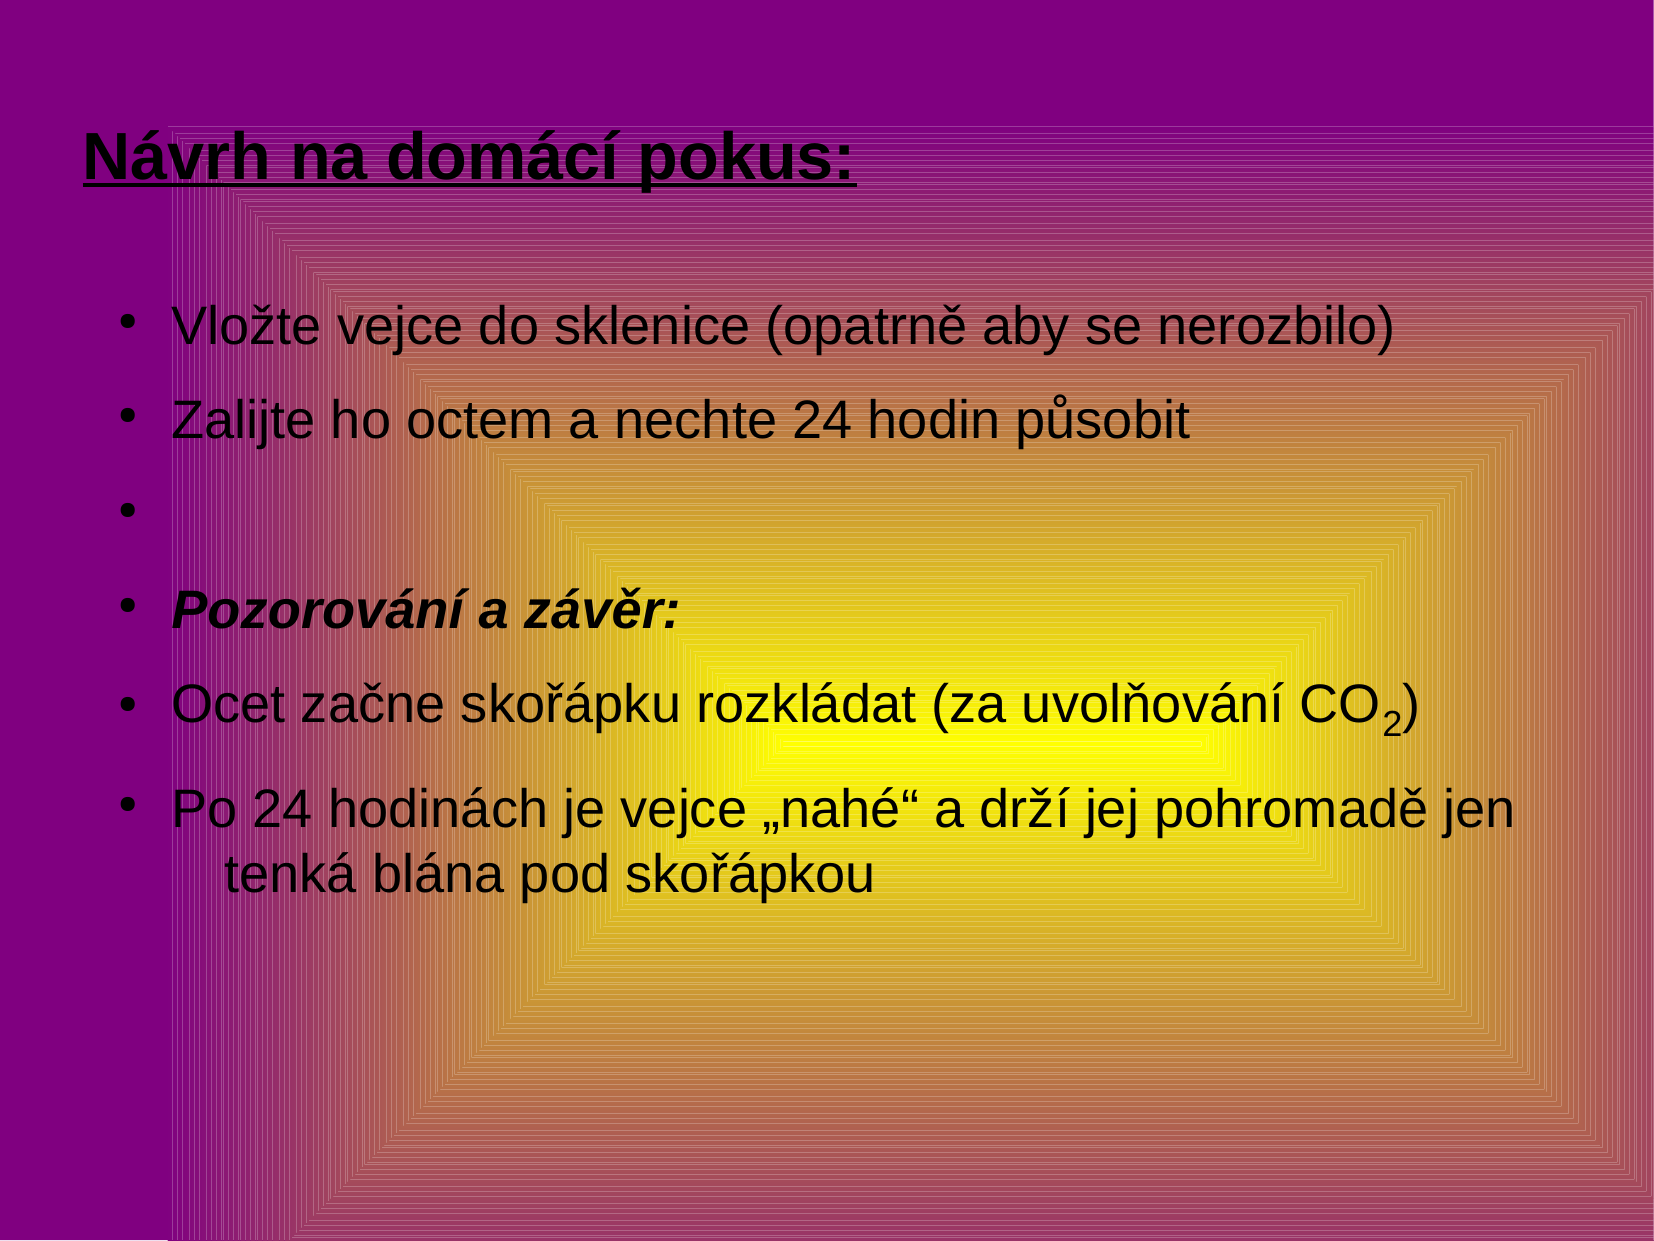

# Návrh na domácí pokus:
Vložte vejce do sklenice (opatrně aby se nerozbilo)
Zalijte ho octem a nechte 24 hodin působit
Pozorování a závěr:
Ocet začne skořápku rozkládat (za uvolňování CO2)
Po 24 hodinách je vejce „nahé“ a drží jej pohromadě jen tenká blána pod skořápkou